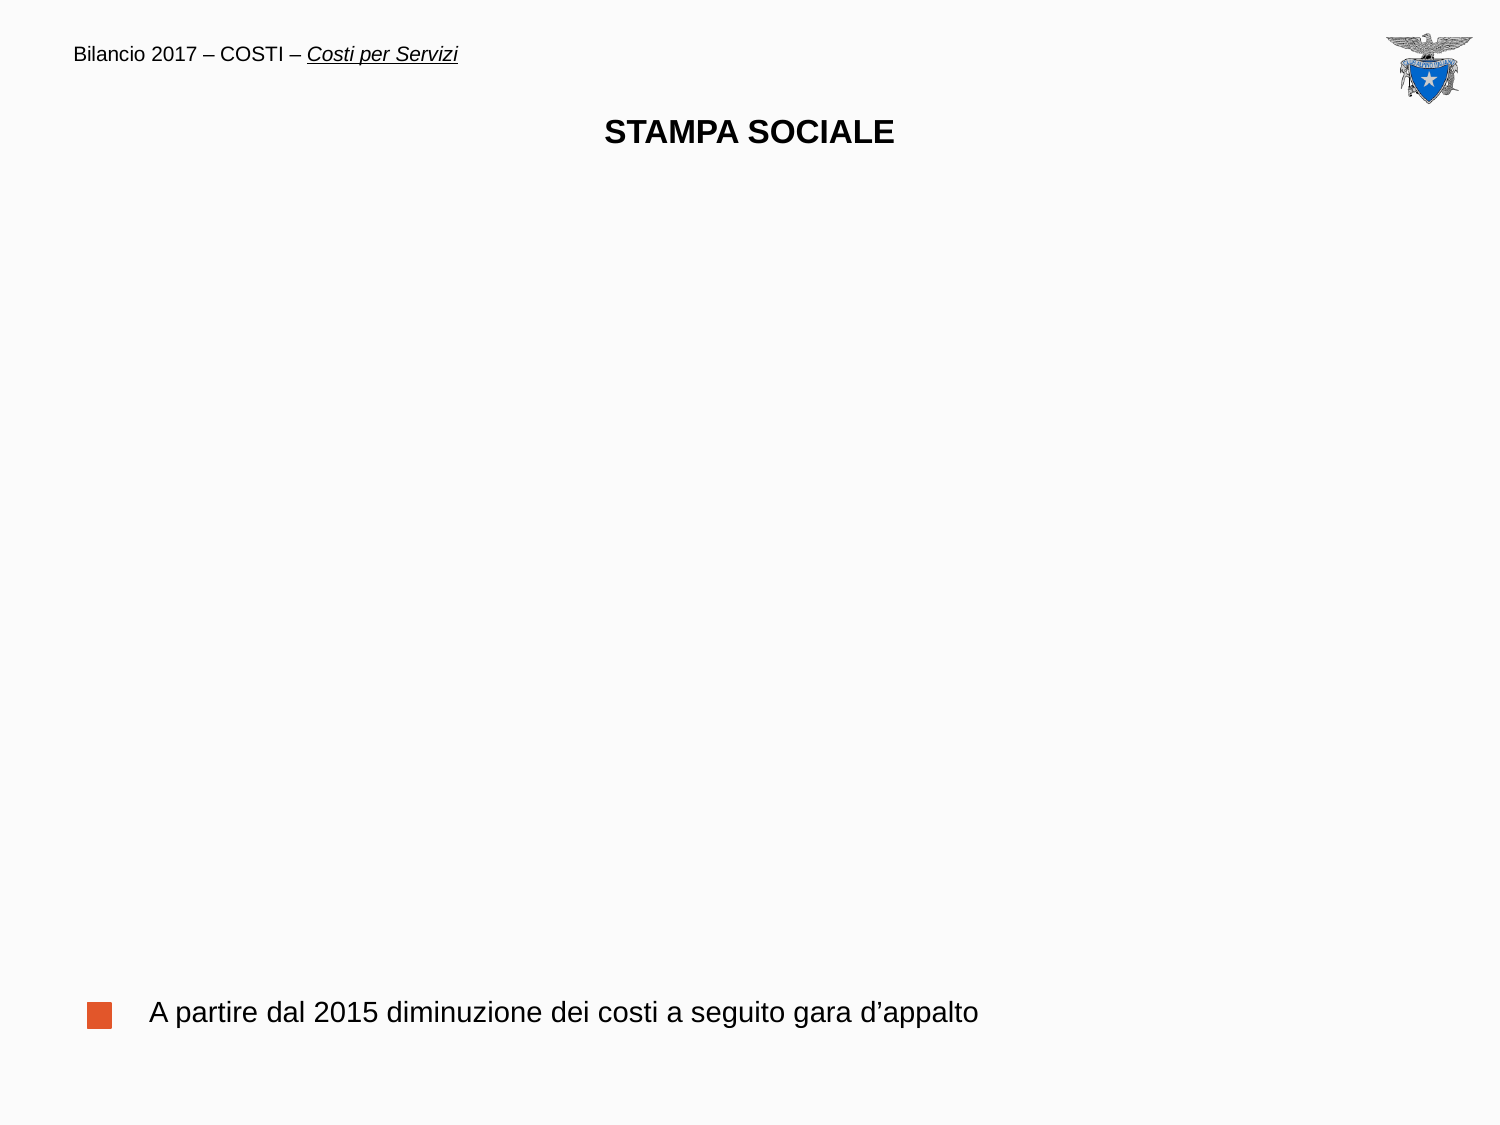

Bilancio 2017 – COSTI – Costi per Servizi
STAMPA SOCIALE
A partire dal 2015 diminuzione dei costi a seguito gara d’appalto